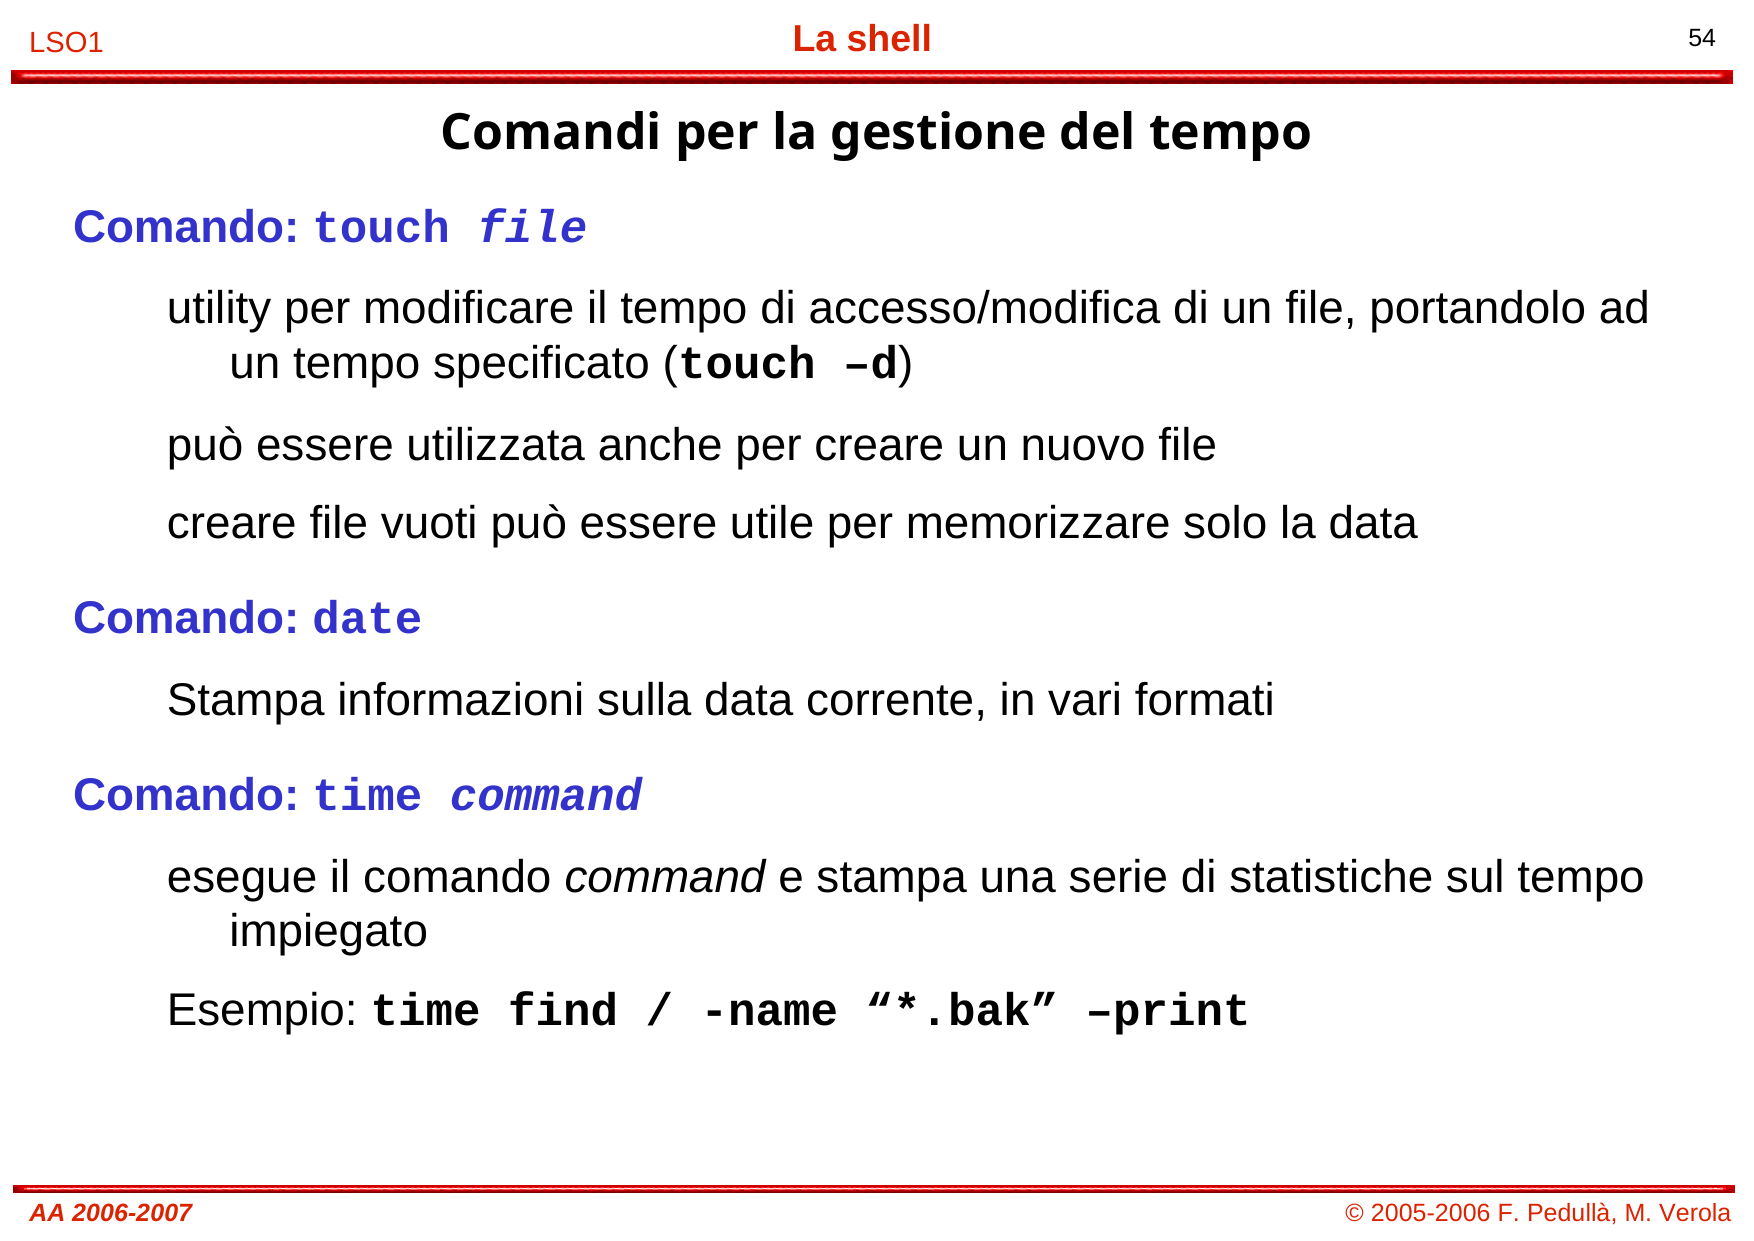

# Comandi per la gestione del tempo
Comando: touch file
utility per modificare il tempo di accesso/modifica di un file, portandolo ad un tempo specificato (touch –d)
può essere utilizzata anche per creare un nuovo file
creare file vuoti può essere utile per memorizzare solo la data
Comando: date
Stampa informazioni sulla data corrente, in vari formati
Comando: time command
esegue il comando command e stampa una serie di statistiche sul tempo impiegato
Esempio: time find / -name “*.bak” –print